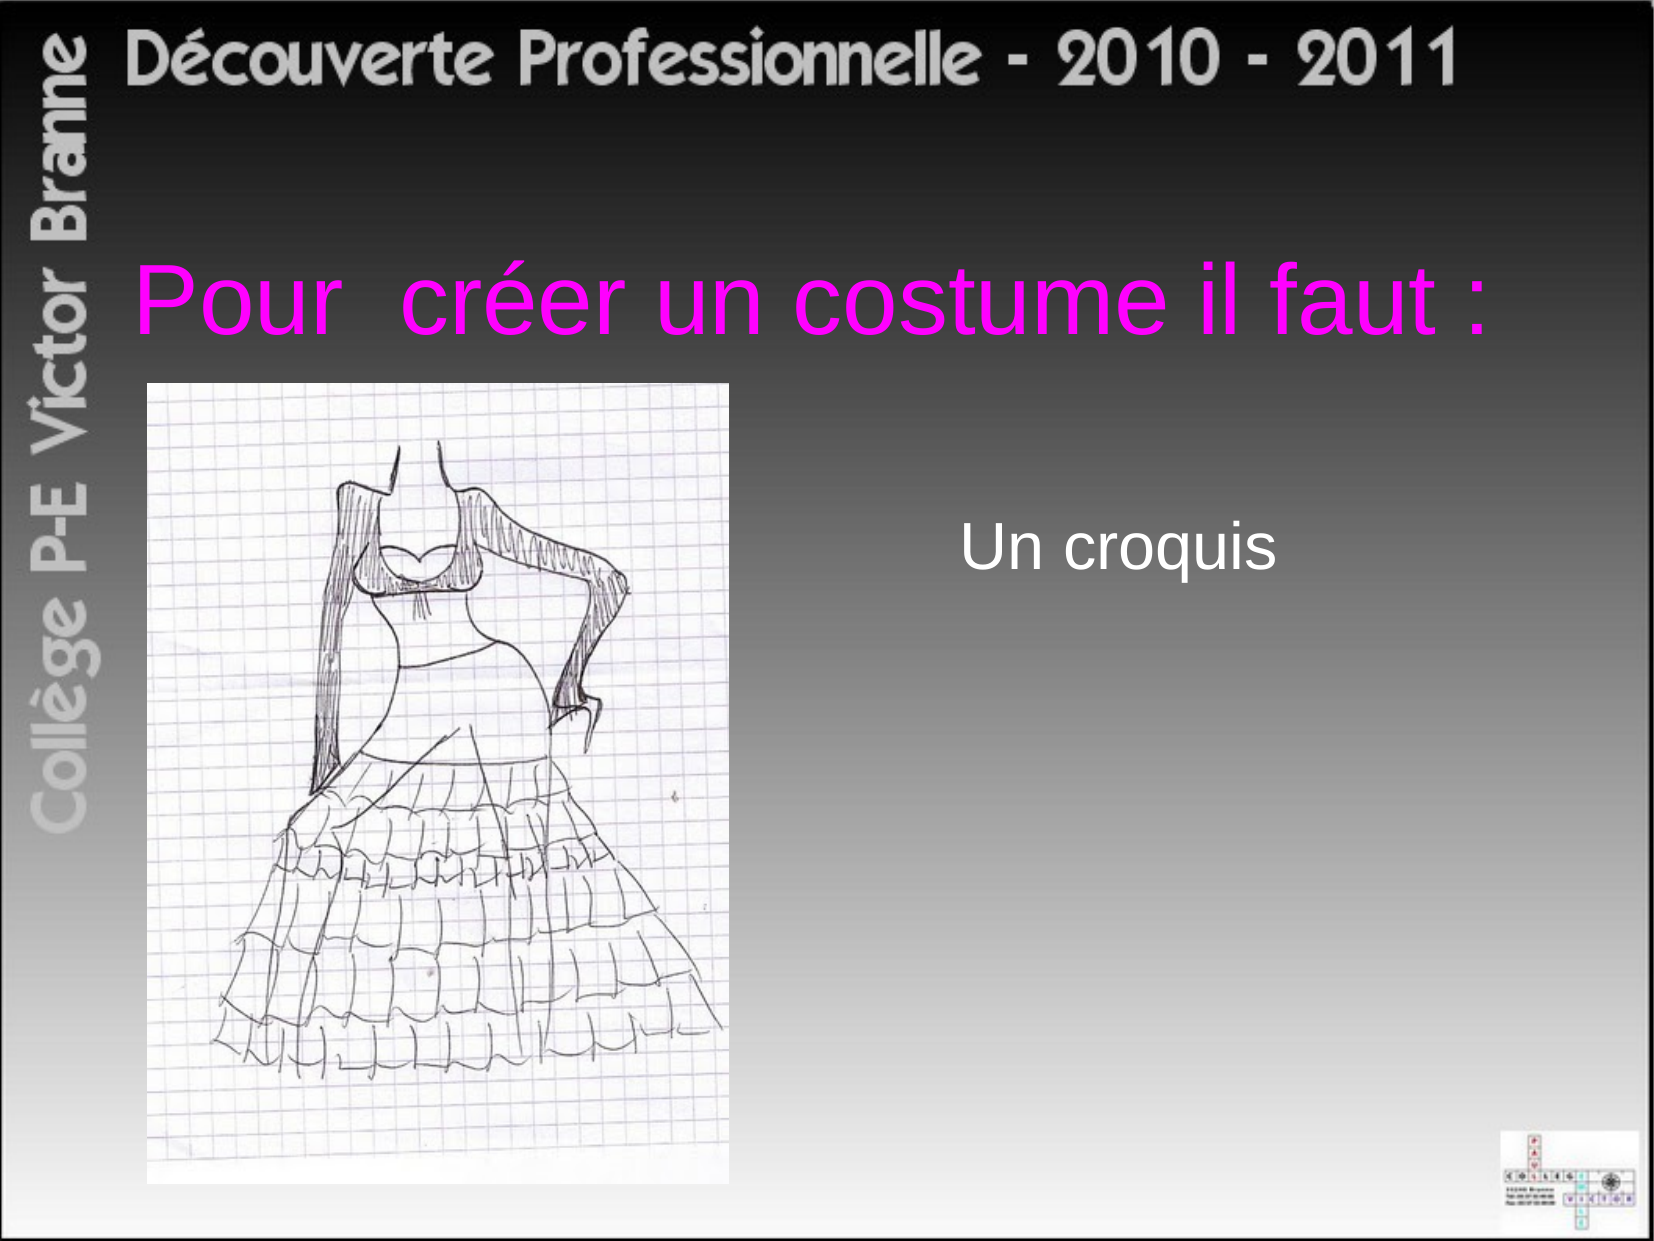

Pour créer un costume il faut :
Un croquis